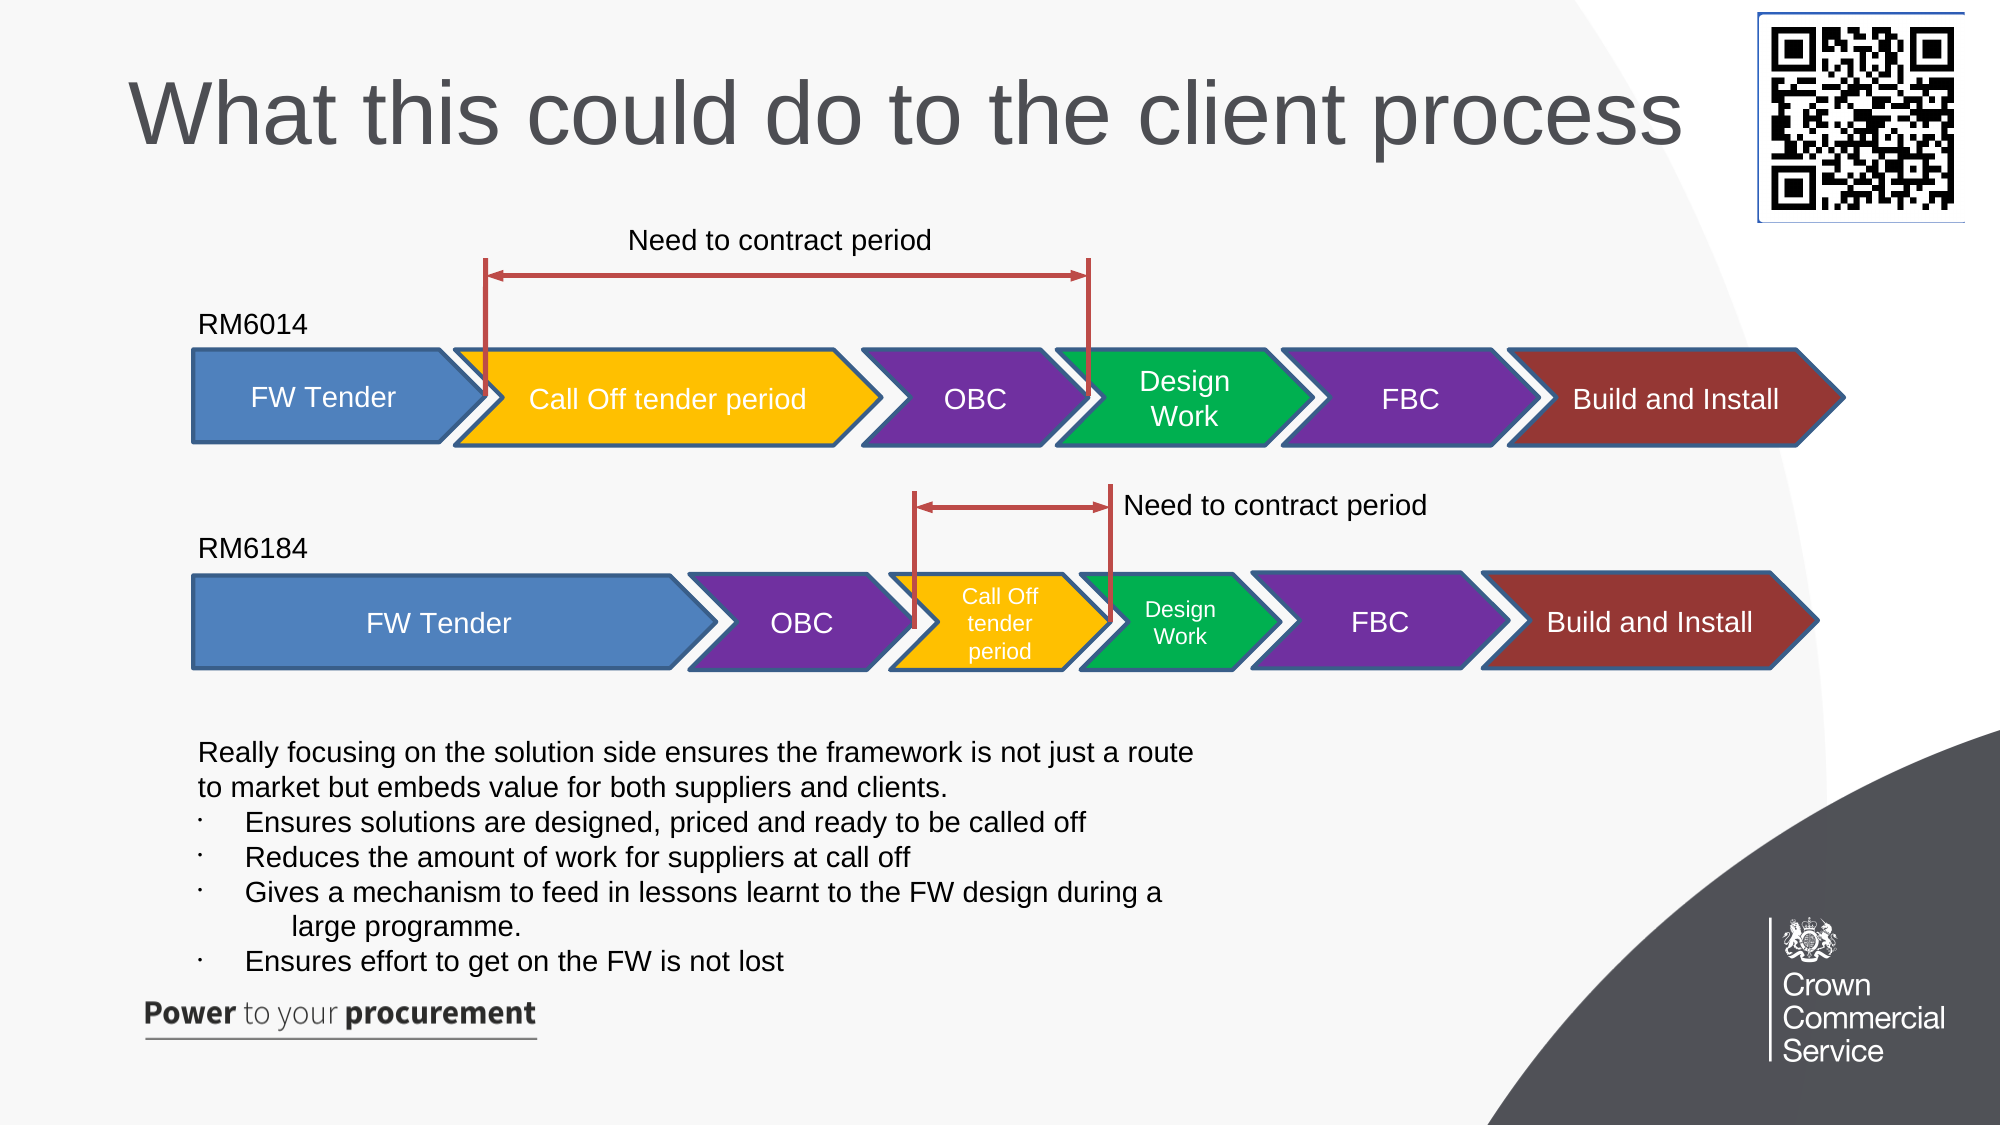

# What this could do to the client process
Need to contract period
RM6014
FW Tender
Call Off tender period
OBC
Design Work
FBC
Build and Install
Need to contract period
RM6184
FBC
Build and Install
OBC
Call Off tender period
Design Work
FW Tender
Really focusing on the solution side ensures the framework is not just a route to market but embeds value for both suppliers and clients.
Ensures solutions are designed, priced and ready to be called off
Reduces the amount of work for suppliers at call off
Gives a mechanism to feed in lessons learnt to the FW design during a large programme.
Ensures effort to get on the FW is not lost